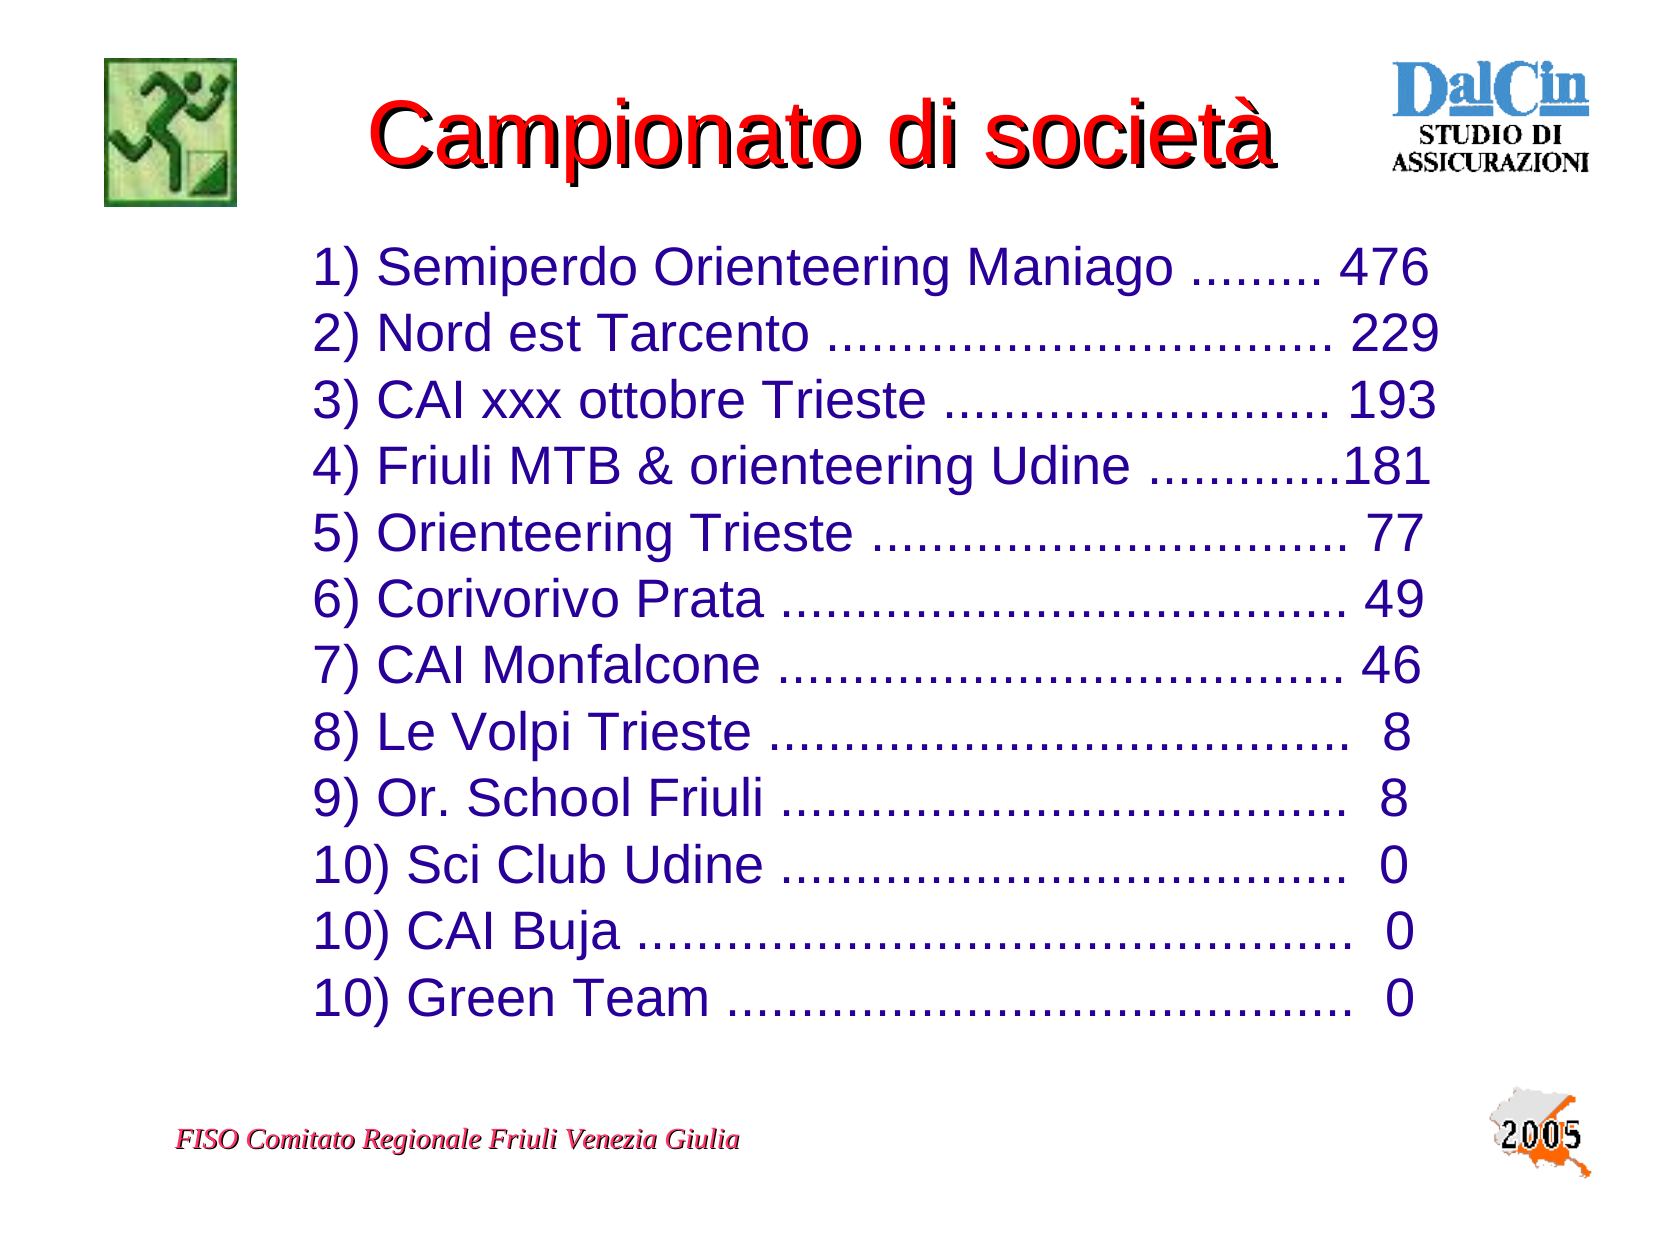

# Campionato di società
1) Semiperdo Orienteering Maniago ......... 476
2) Nord est Tarcento .................................. 229
3) CAI xxx ottobre Trieste .......................... 193
4) Friuli MTB & orienteering Udine .............181
5) Orienteering Trieste ................................ 77
6) Corivorivo Prata ...................................... 49
7) CAI Monfalcone ...................................... 46
8) Le Volpi Trieste ....................................... 8
9) Or. School Friuli ...................................... 8
10) Sci Club Udine ...................................... 0
10) CAI Buja ................................................ 0
10) Green Team .......................................... 0